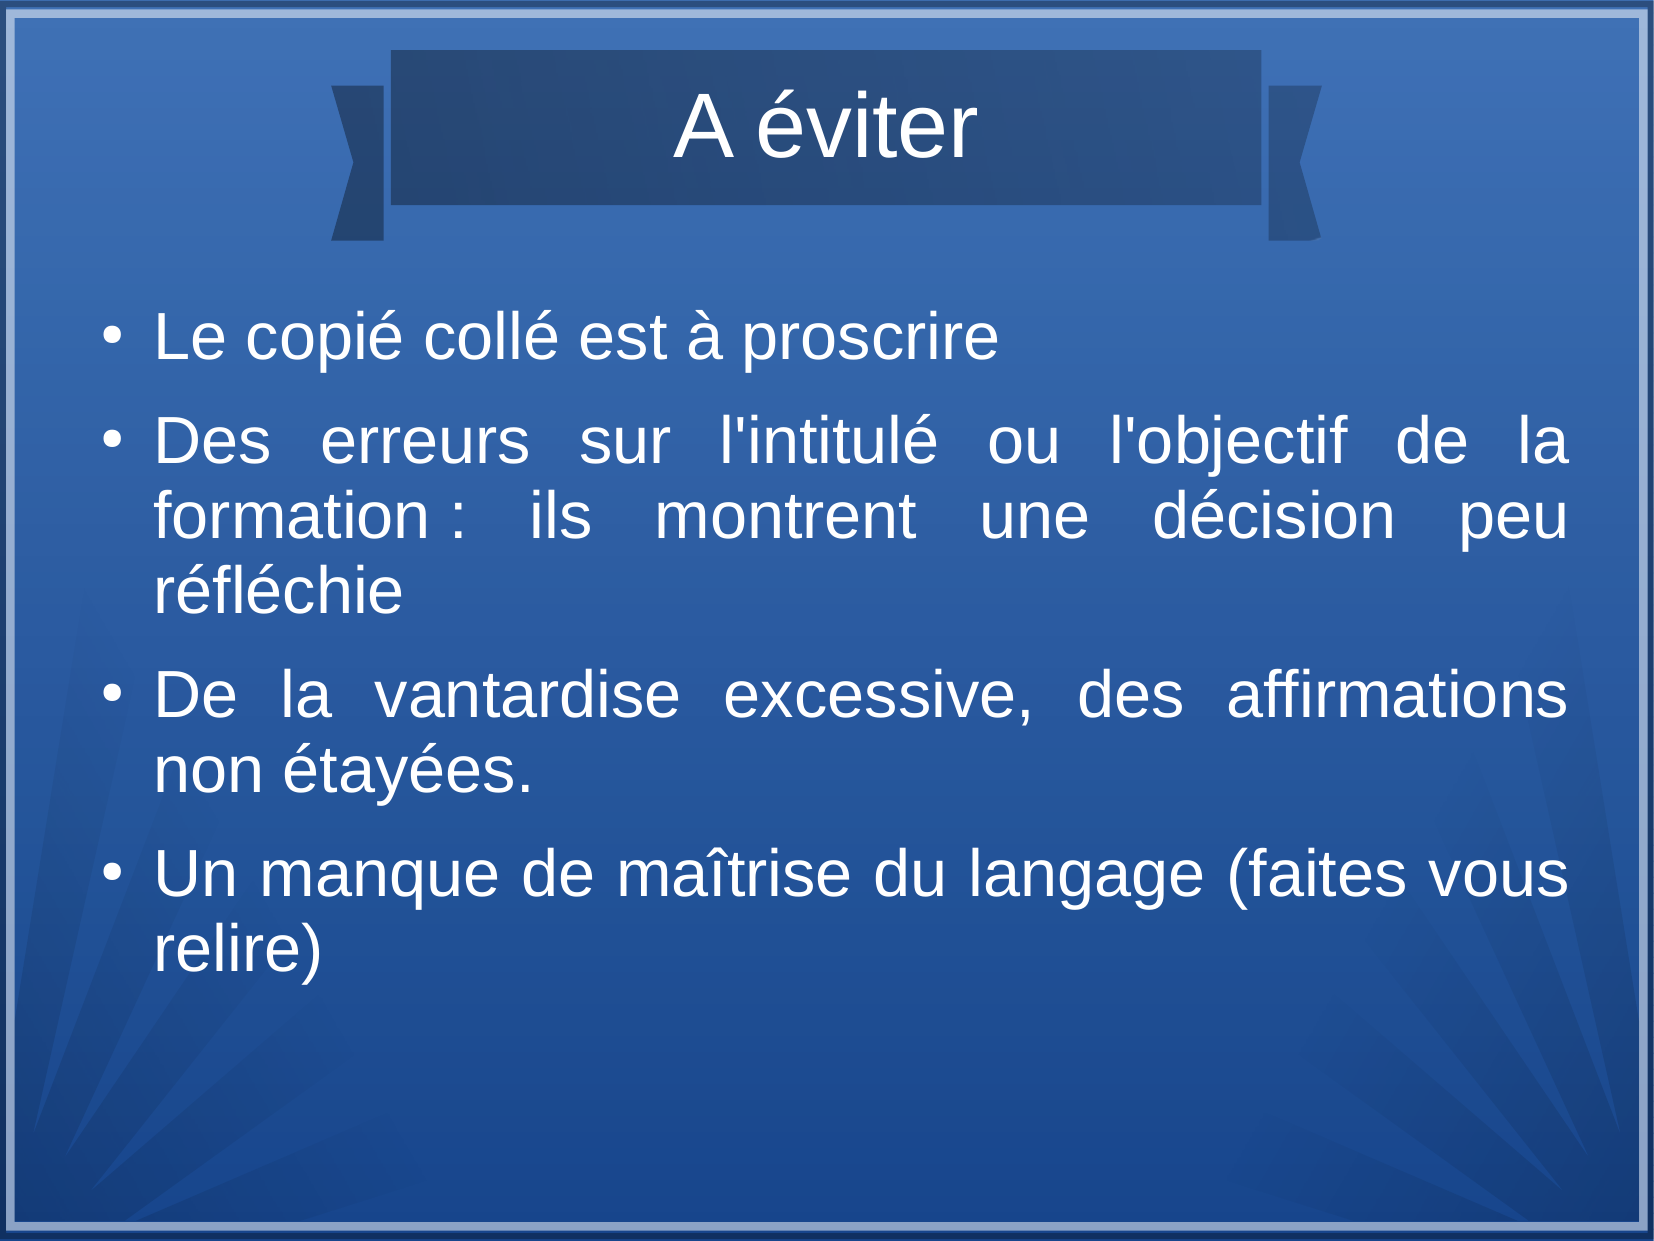

# A éviter
Le copié collé est à proscrire
Des erreurs sur l'intitulé ou l'objectif de la formation : ils montrent une décision peu réfléchie
De la vantardise excessive, des affirmations non étayées.
Un manque de maîtrise du langage (faites vous relire)